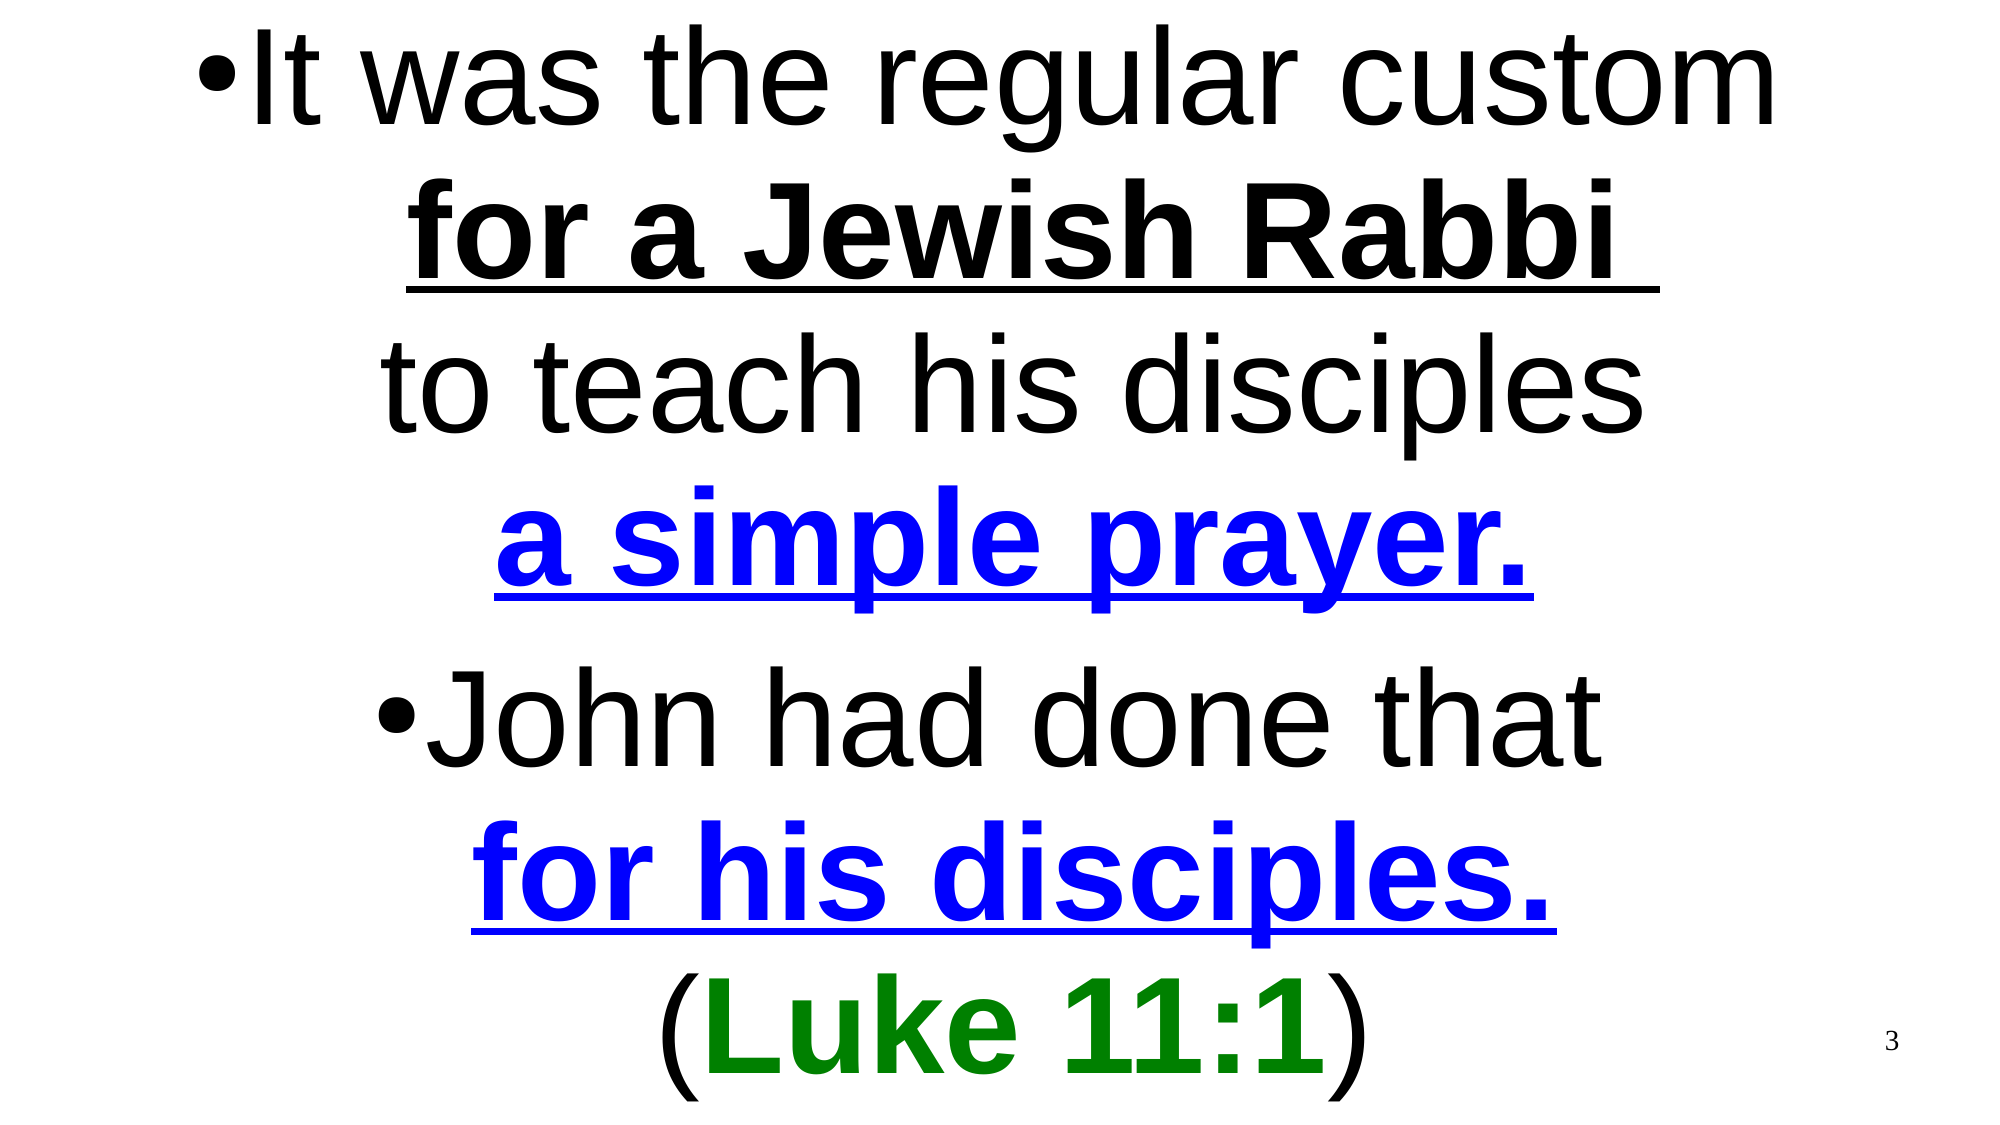

# It was the regular custom for a Jewish Rabbi to teach his disciples a simple prayer.
John had done that
for his disciples.
(Luke 11:1)
3